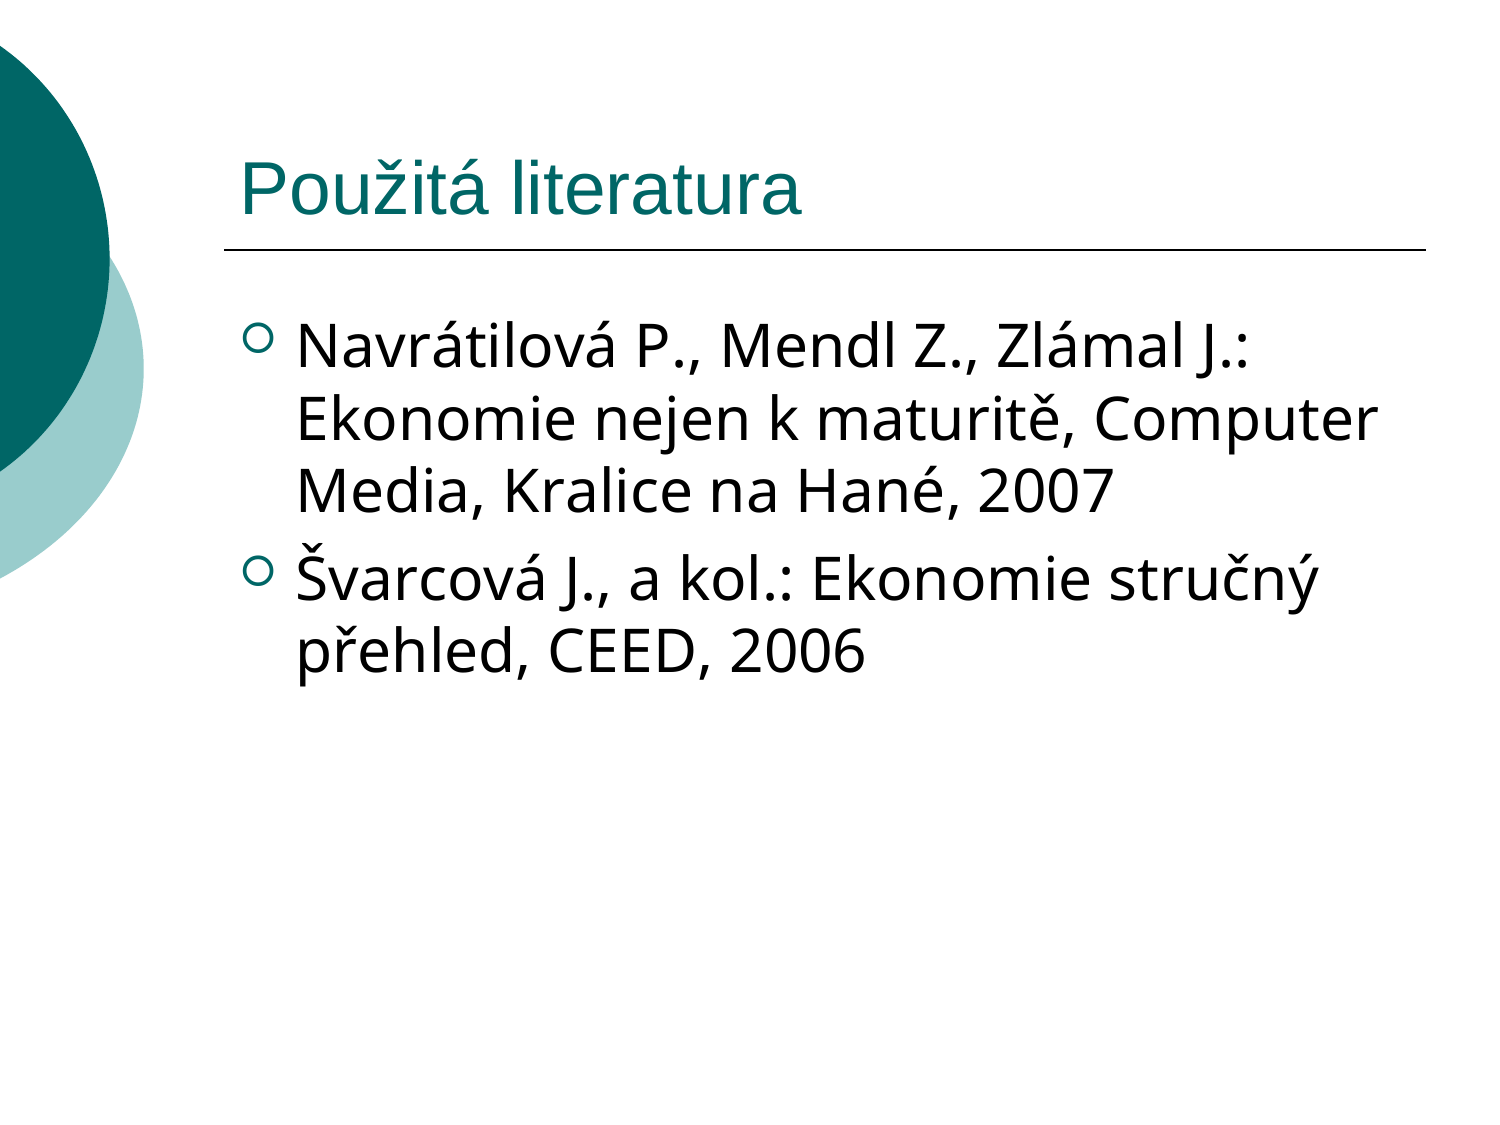

# Použitá literatura
Navrátilová P., Mendl Z., Zlámal J.: Ekonomie nejen k maturitě, Computer Media, Kralice na Hané, 2007
Švarcová J., a kol.: Ekonomie stručný přehled, CEED, 2006